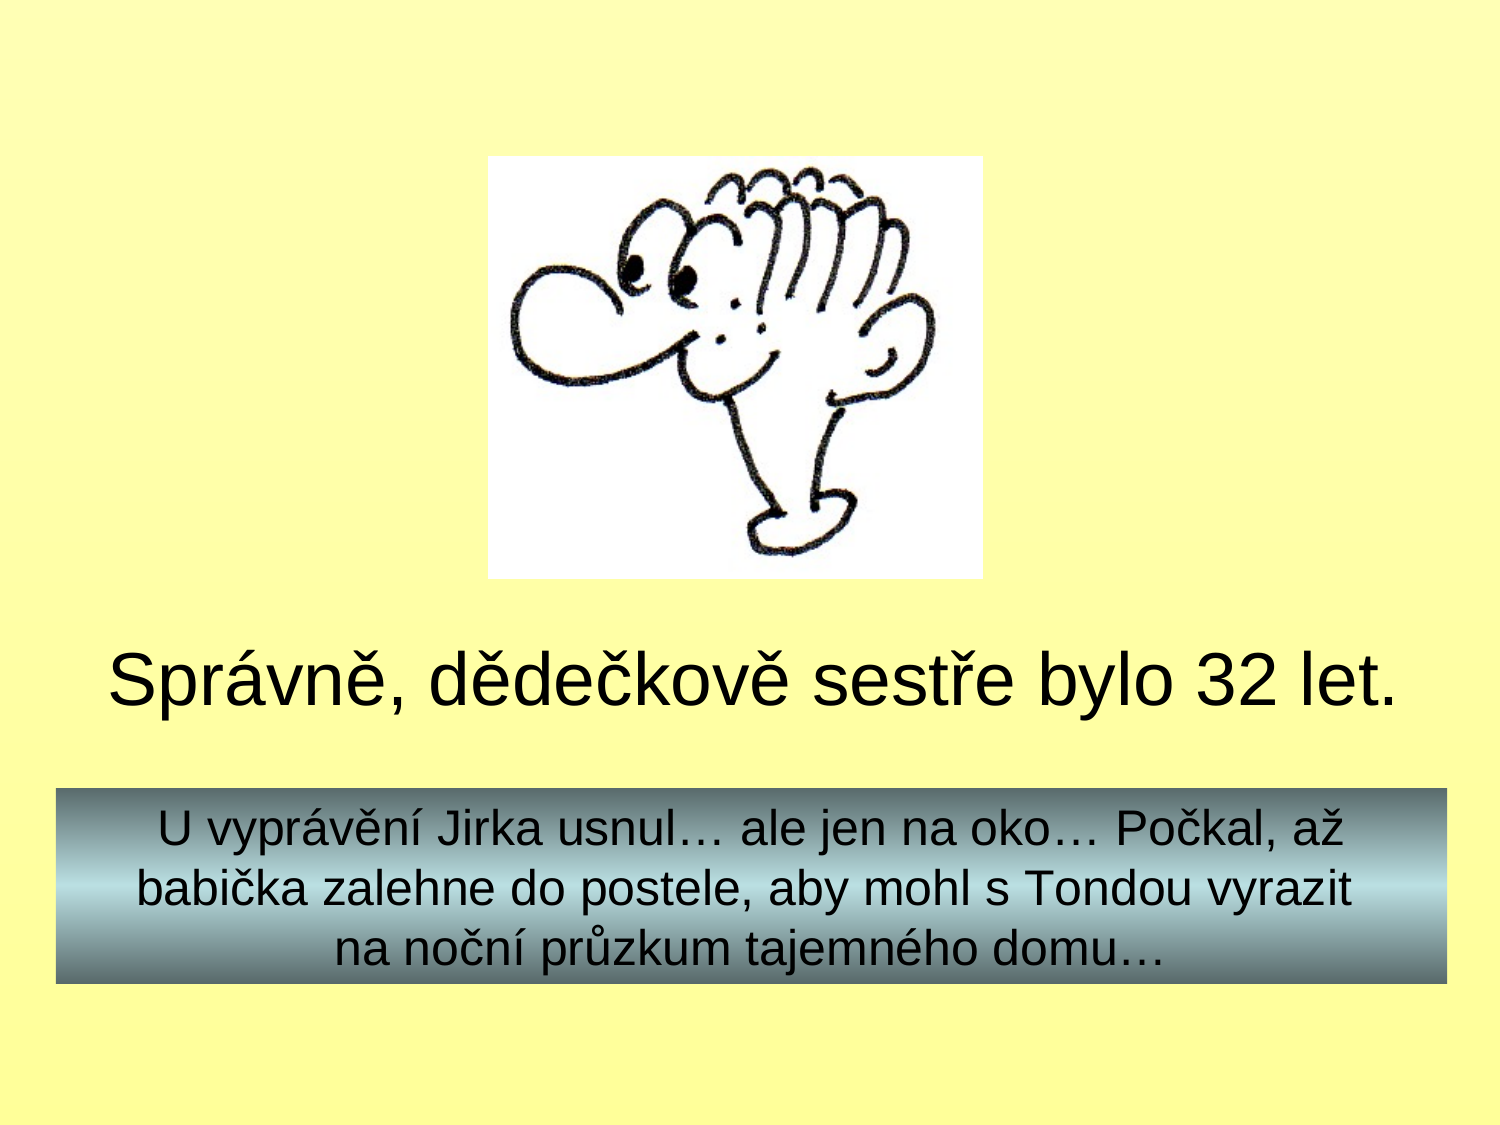

# Správně, dědečkově sestře bylo 32 let.
U vyprávění Jirka usnul… ale jen na oko… Počkal, až babička zalehne do postele, aby mohl s Tondou vyrazit
na noční průzkum tajemného domu…